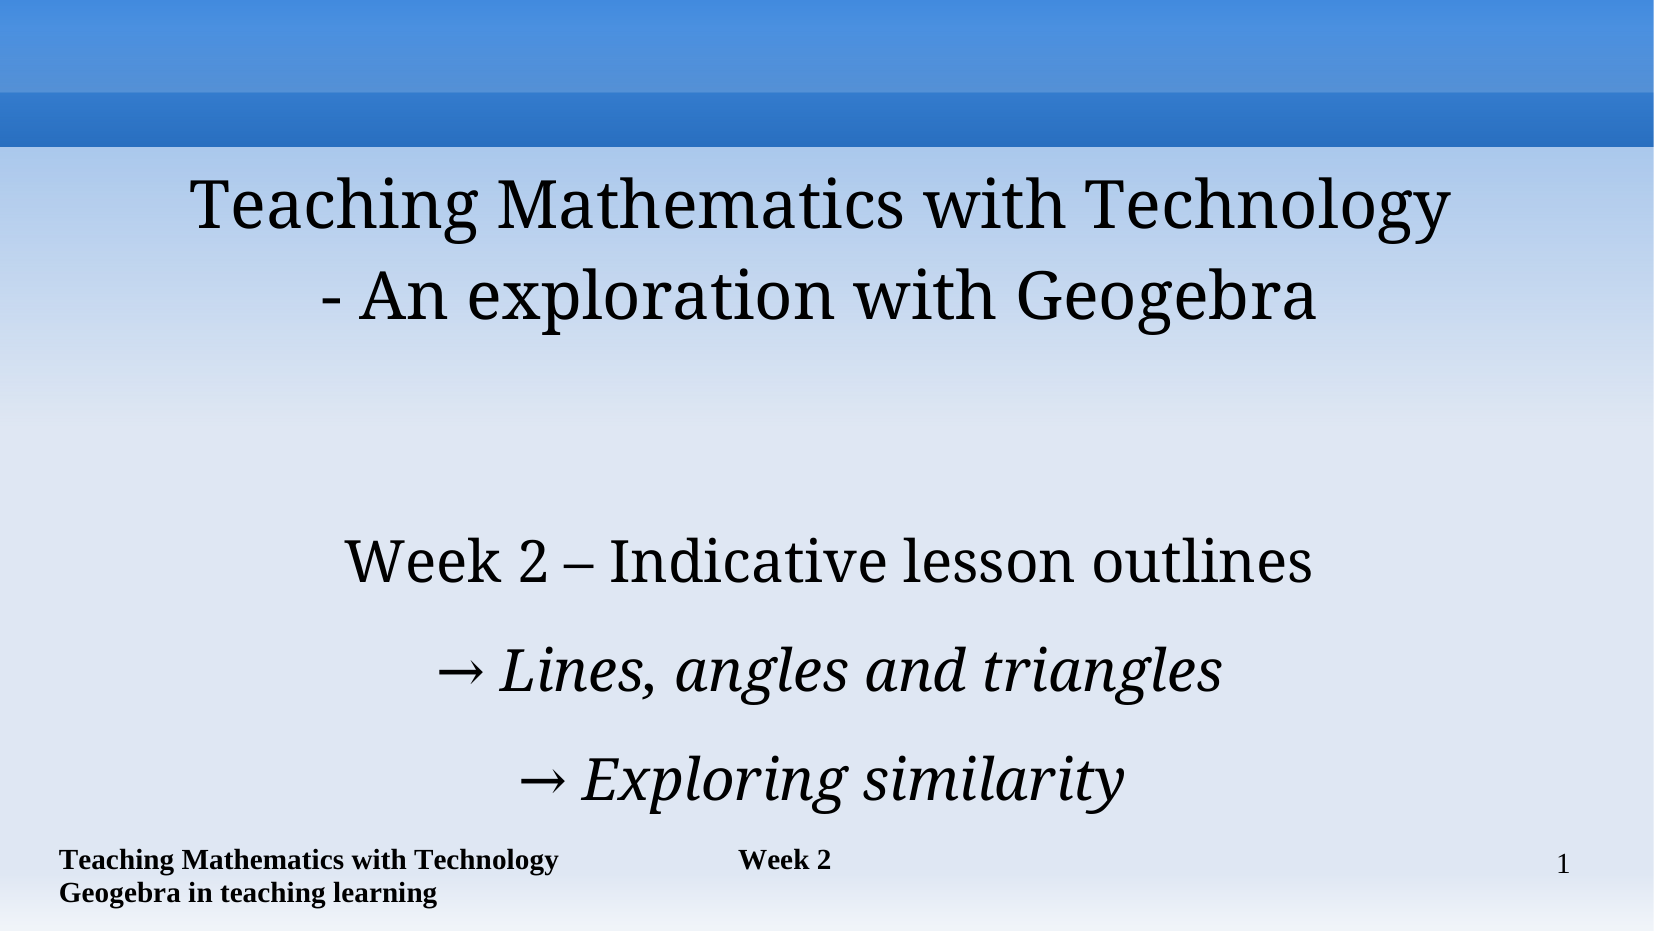

# Teaching Mathematics with Technology
- An exploration with Geogebra
Week 2 – Indicative lesson outlines
→ Lines, angles and triangles
→ Exploring similarity
1